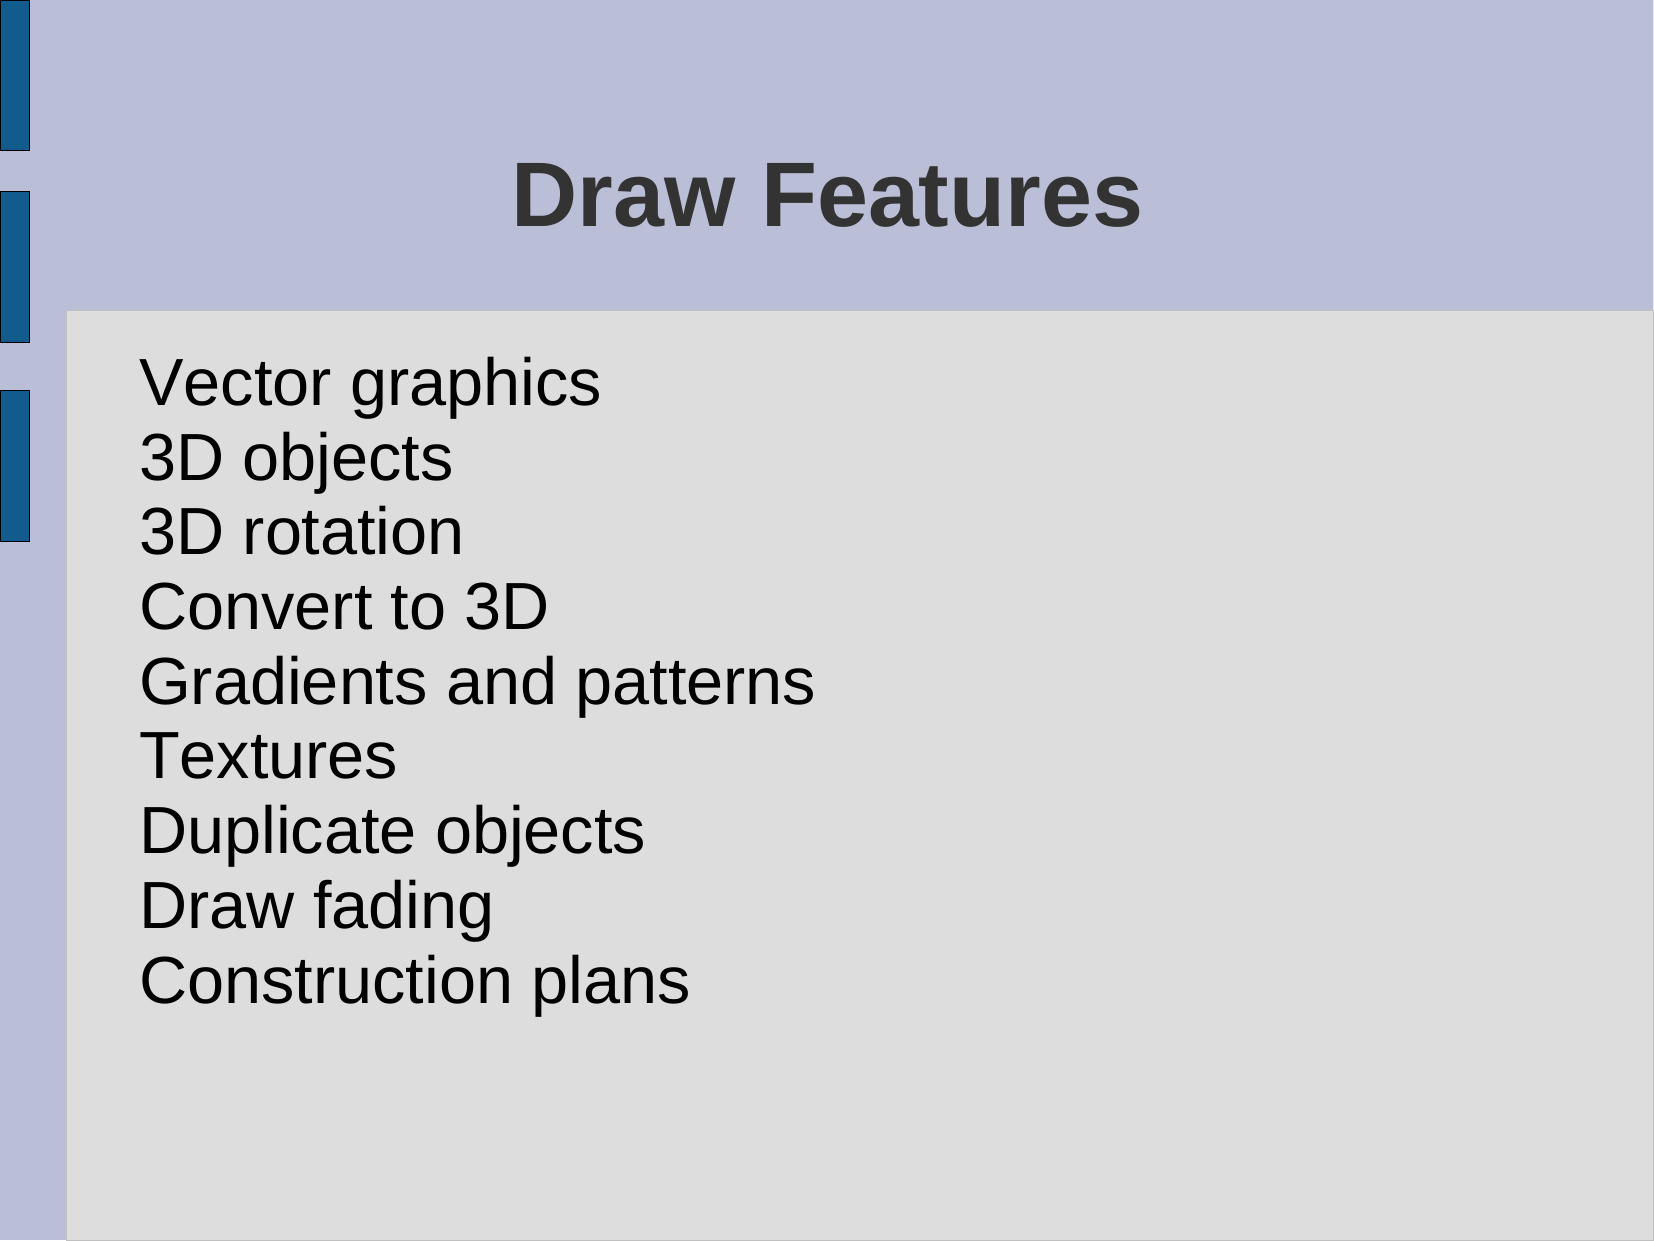

# Draw Features
Vector graphics
3D objects
3D rotation
Convert to 3D
Gradients and patterns
Textures
Duplicate objects
Draw fading
Construction plans